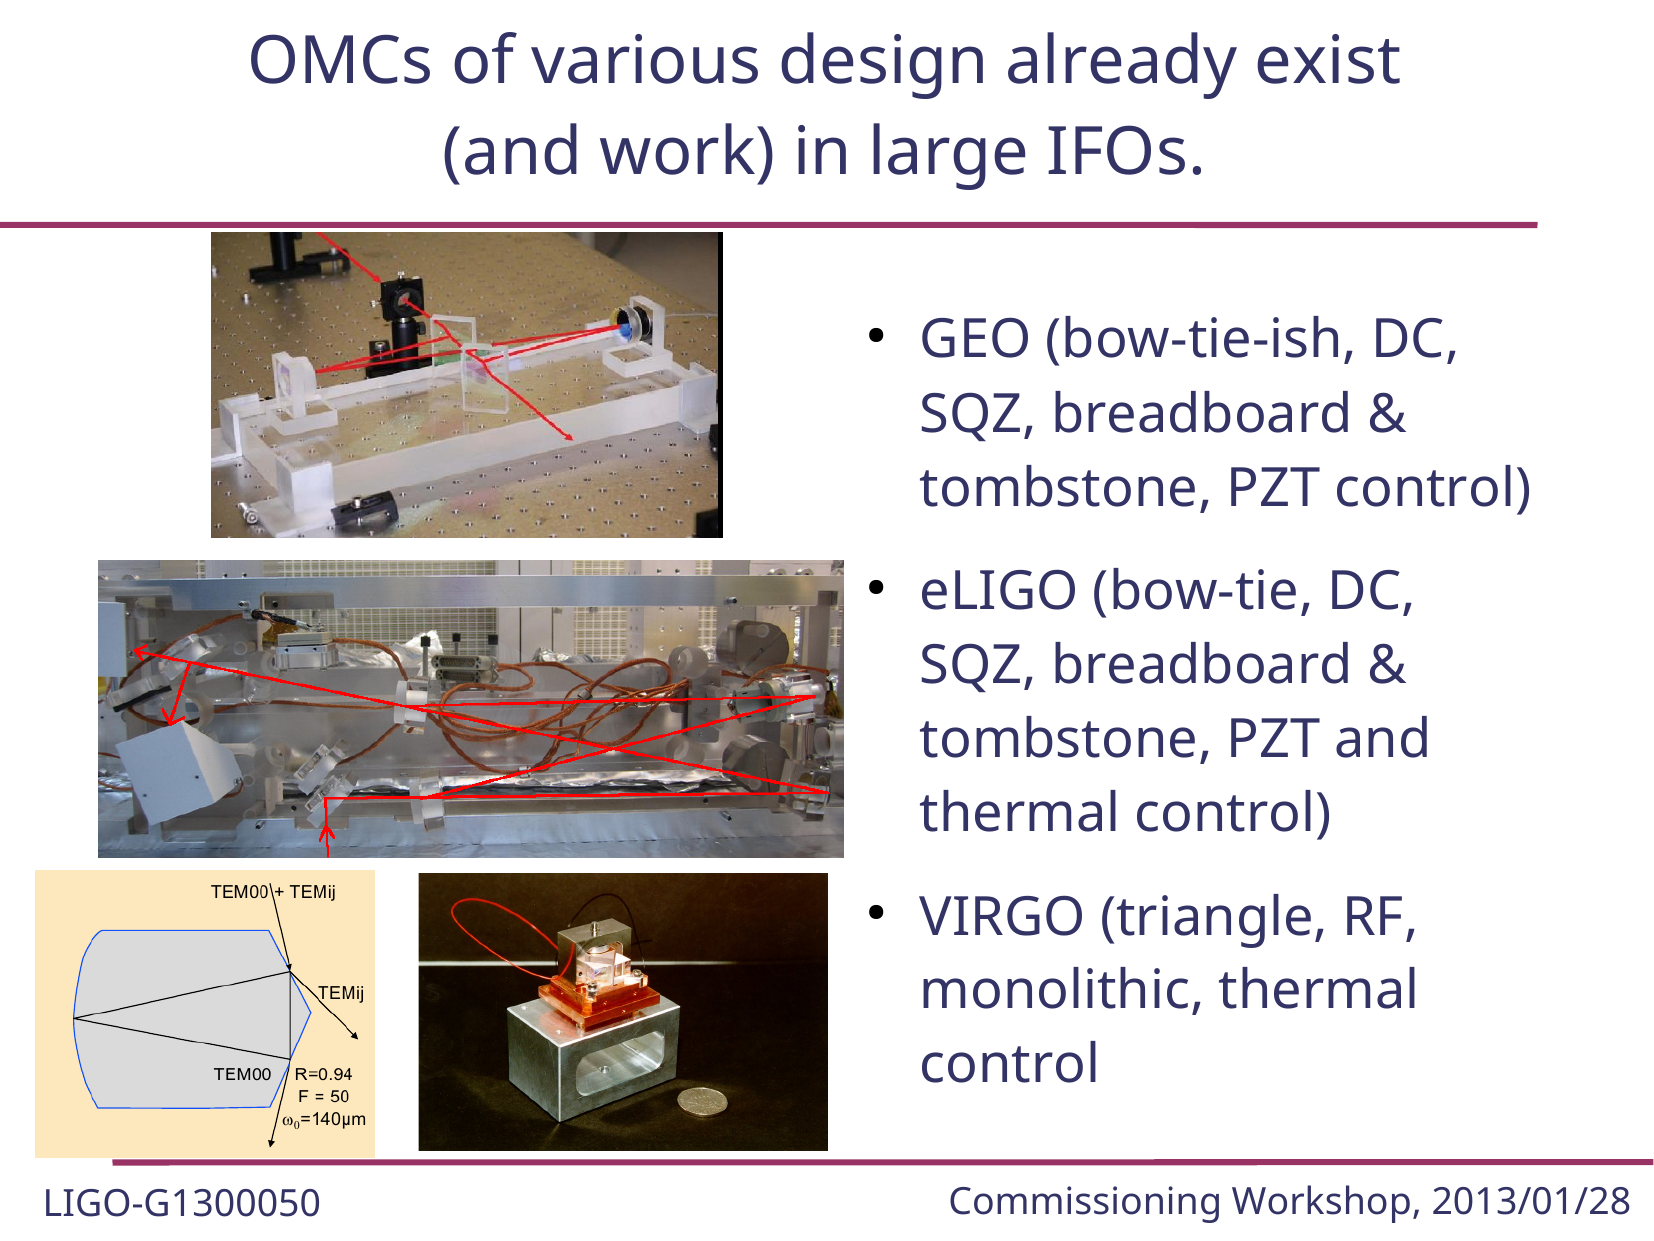

# OMCs of various design already exist (and work) in large IFOs.
GEO (bow-tie-ish, DC, SQZ, breadboard & tombstone, PZT control)
eLIGO (bow-tie, DC, SQZ, breadboard & tombstone, PZT and thermal control)
VIRGO (triangle, RF, monolithic, thermal control